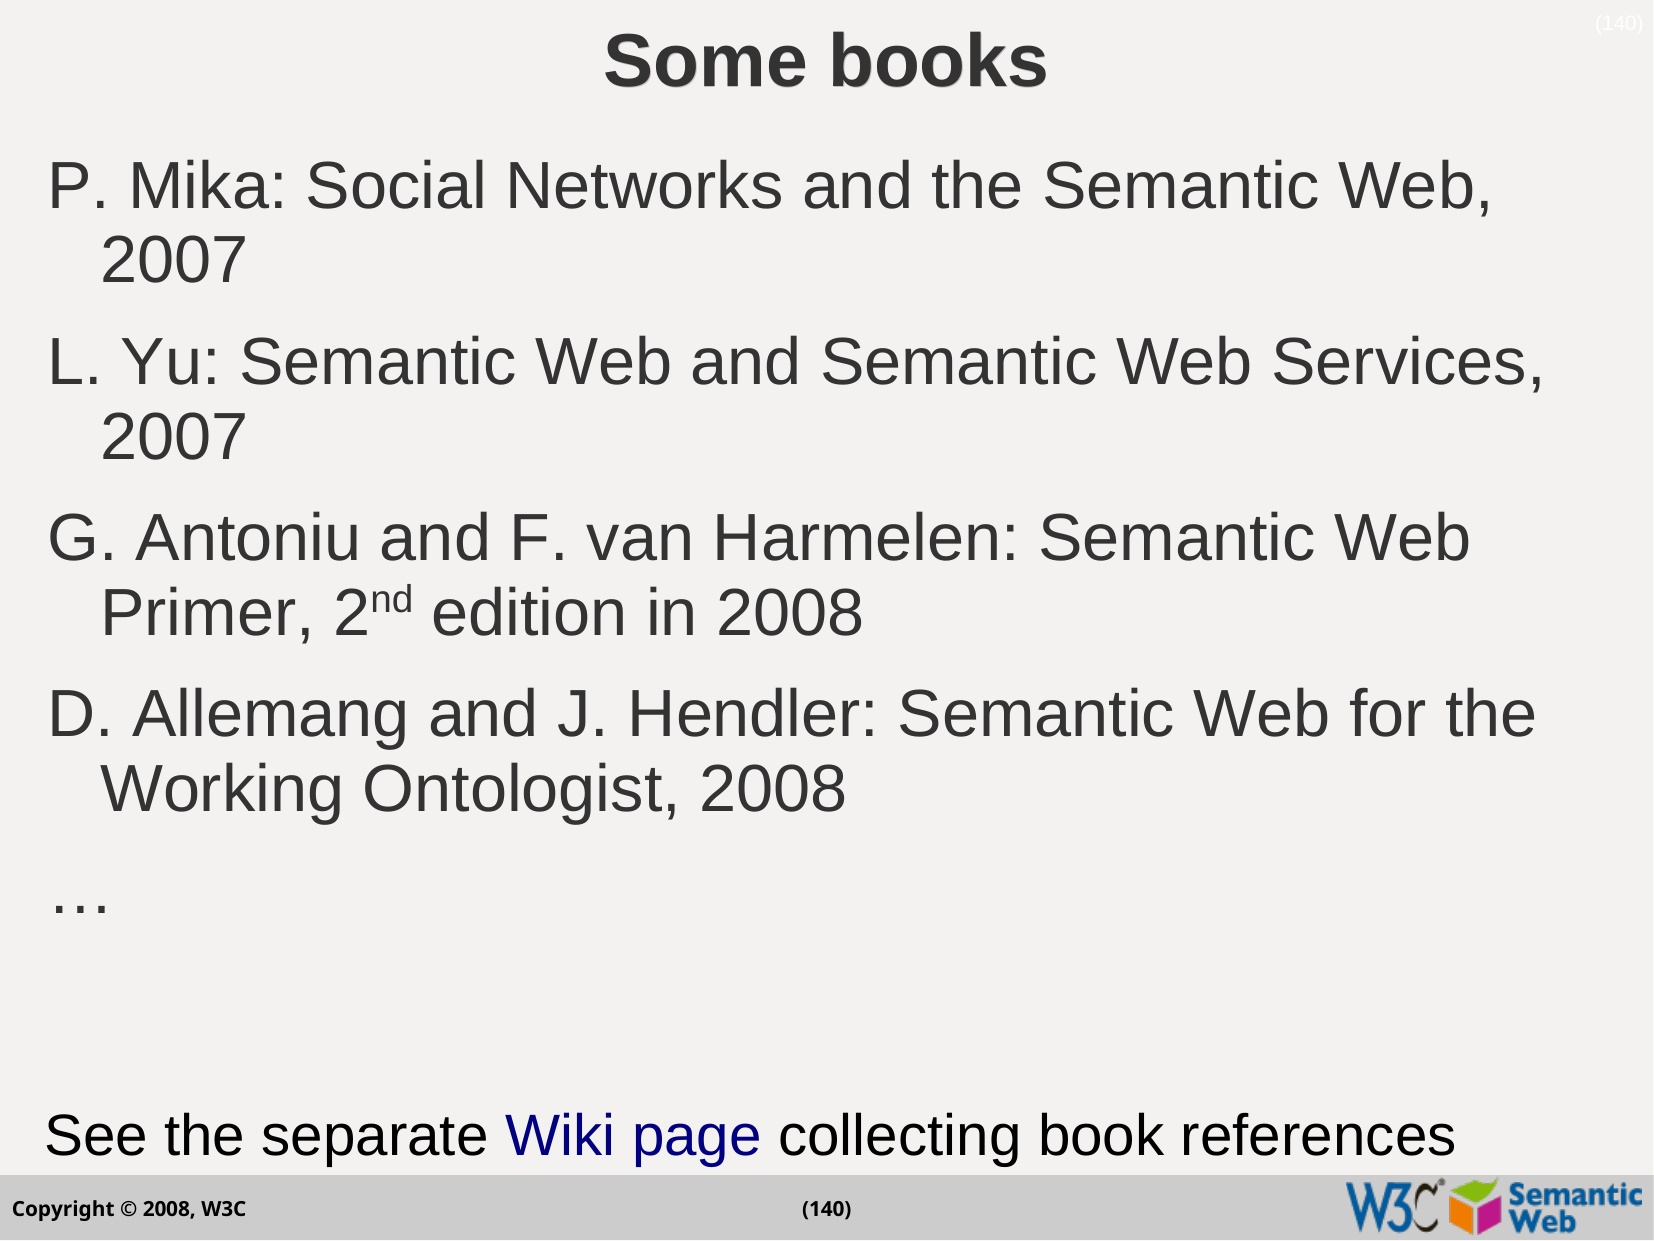

# Some books
P. Mika: Social Networks and the Semantic Web, 2007
L. Yu: Semantic Web and Semantic Web Services, 2007
G. Antoniu and F. van Harmelen: Semantic Web Primer, 2nd edition in 2008
D. Allemang and J. Hendler: Semantic Web for the Working Ontologist, 2008
…
See the separate Wiki page collecting book references